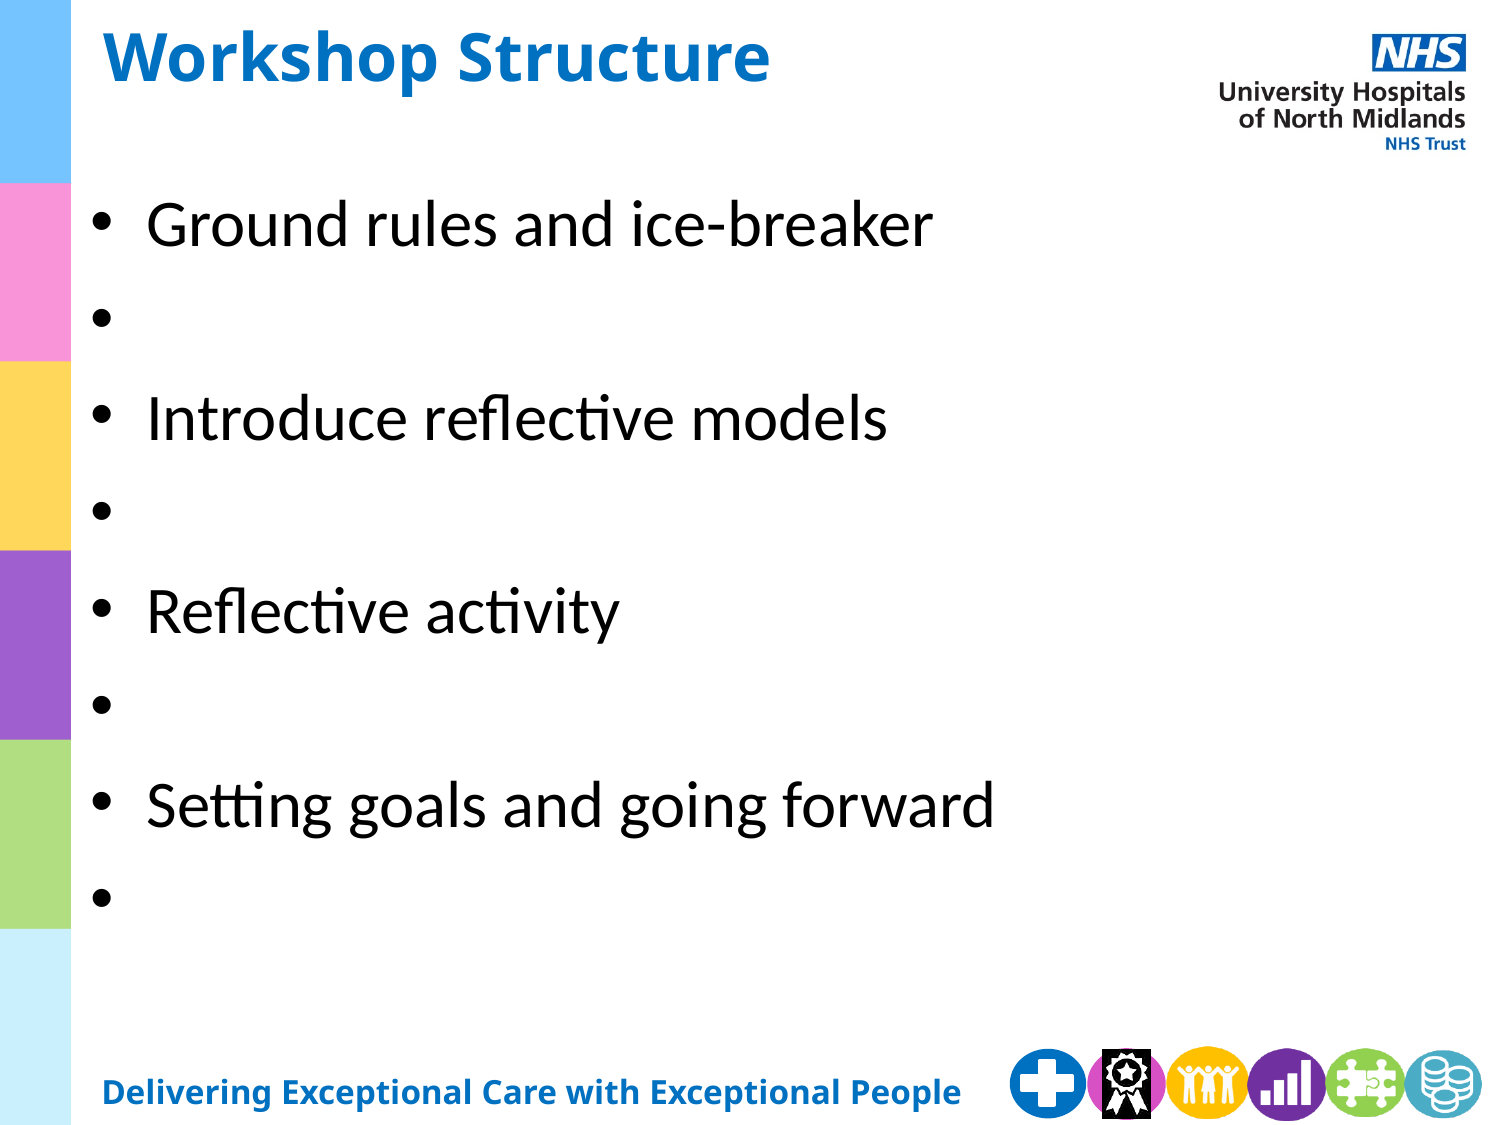

# Workshop Structure
Ground rules and ice-breaker
Introduce reflective models
Reflective activity
Setting goals and going forward